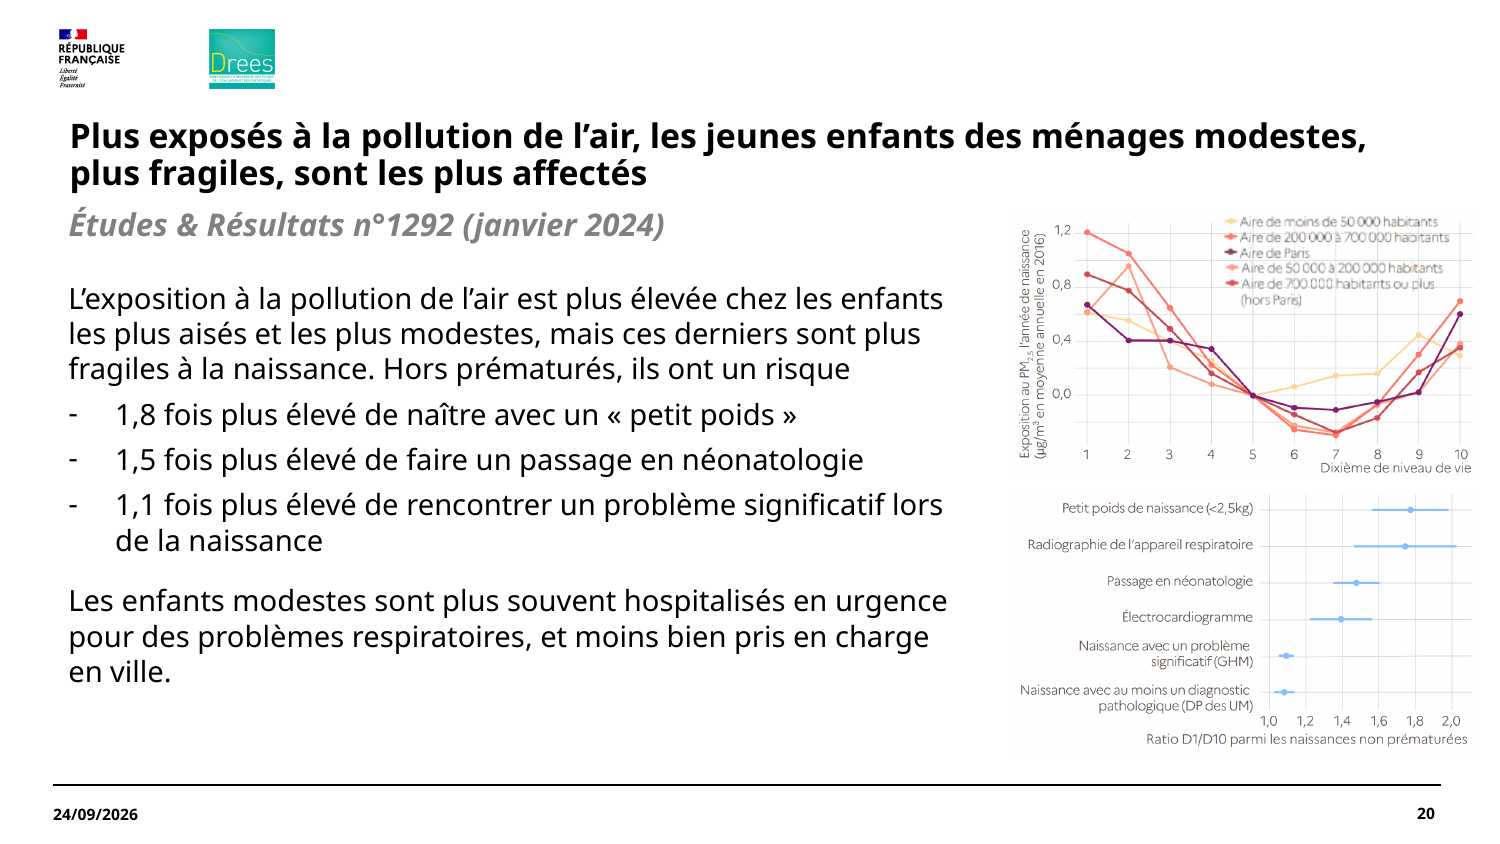

Plus exposés à la pollution de l’air, les jeunes enfants des ménages modestes, plus fragiles, sont les plus affectés
# Études & Résultats n°1292 (janvier 2024)
L’exposition à la pollution de l’air est plus élevée chez les enfants les plus aisés et les plus modestes, mais ces derniers sont plus fragiles à la naissance. Hors prématurés, ils ont un risque
1,8 fois plus élevé de naître avec un « petit poids »
1,5 fois plus élevé de faire un passage en néonatologie
1,1 fois plus élevé de rencontrer un problème significatif lors de la naissance
Les enfants modestes sont plus souvent hospitalisés en urgence pour des problèmes respiratoires, et moins bien pris en charge en ville.
20